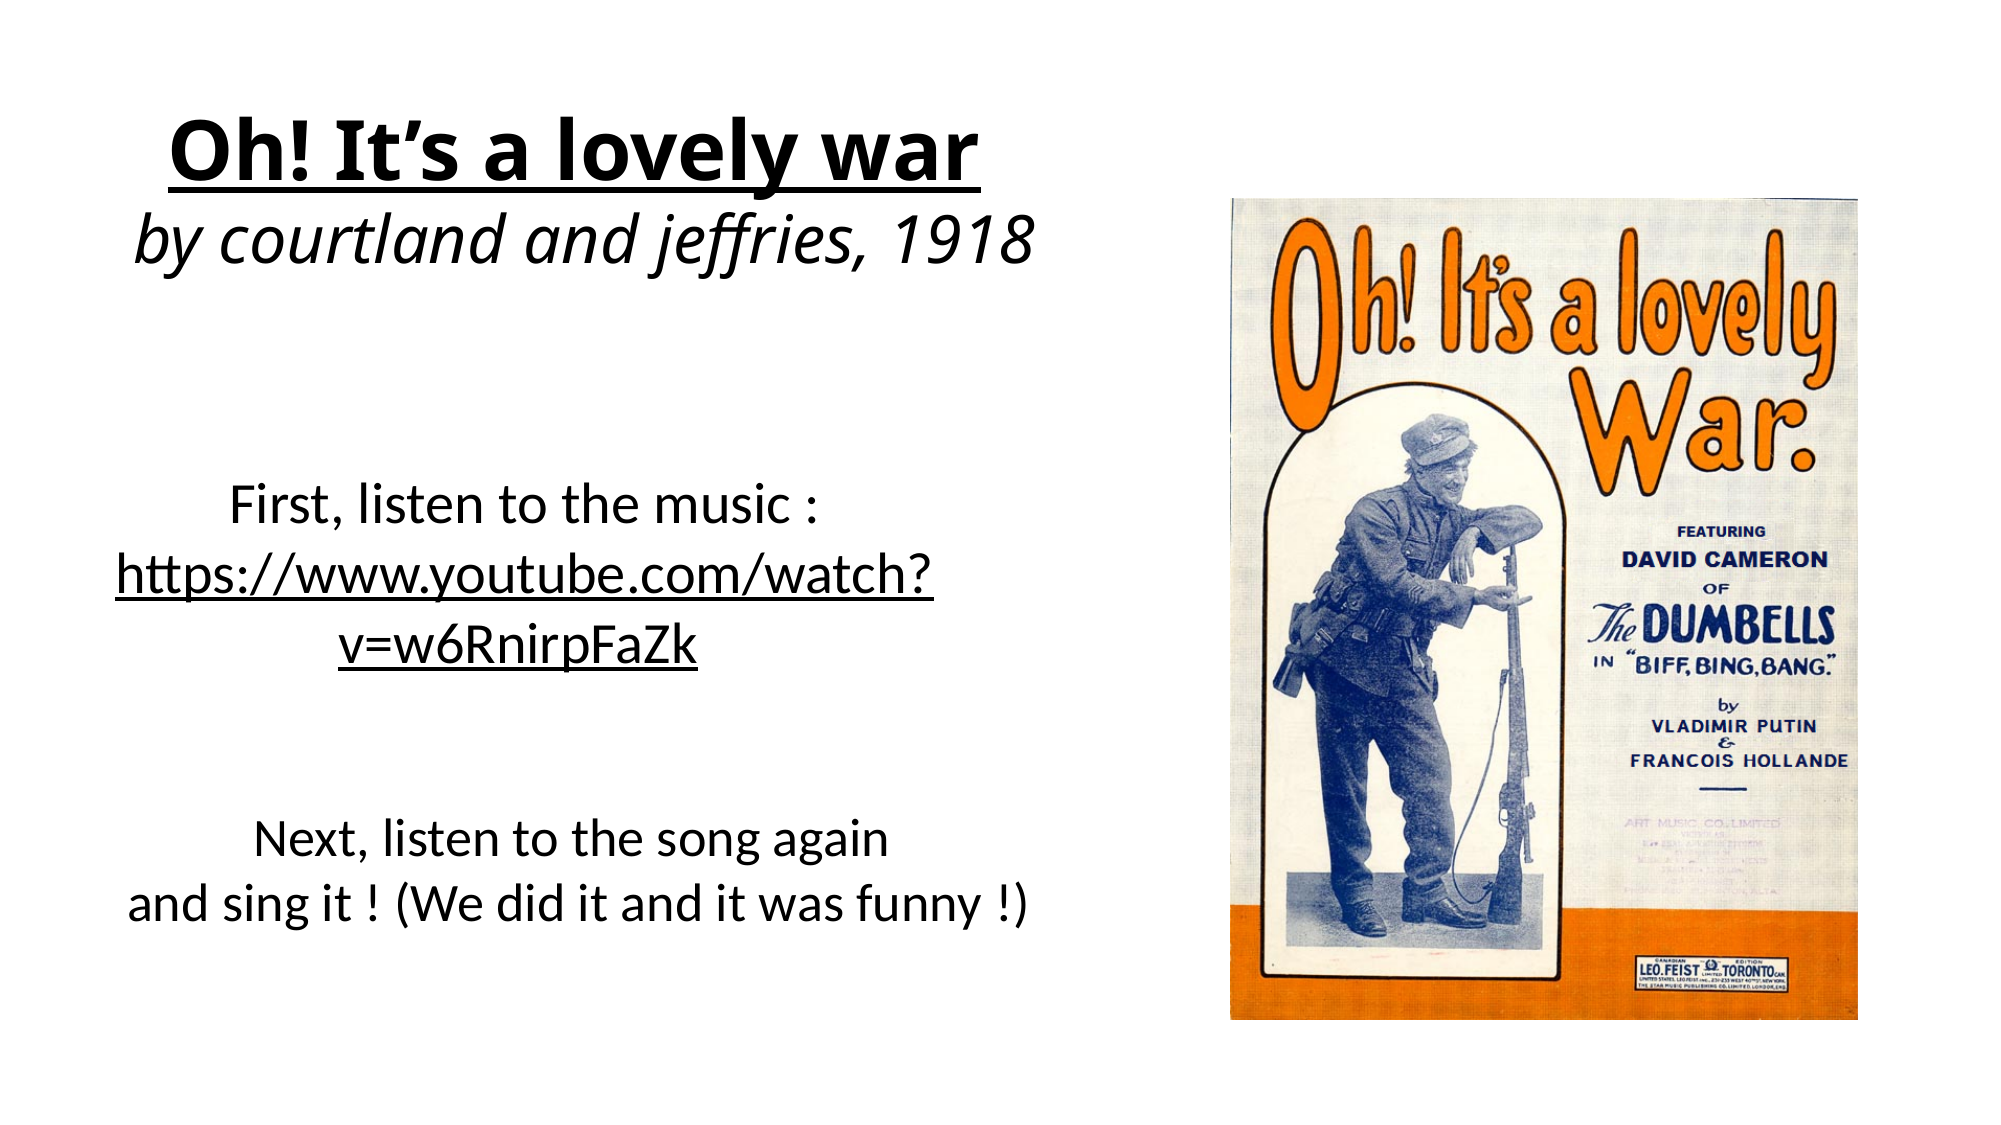

Oh! It’s a lovely war
by courtland and jeffries, 1918
First, listen to the music : https://www.youtube.com/watch?v=w6RnirpFaZk
Next, listen to the song again
and sing it ! (We did it and it was funny !)